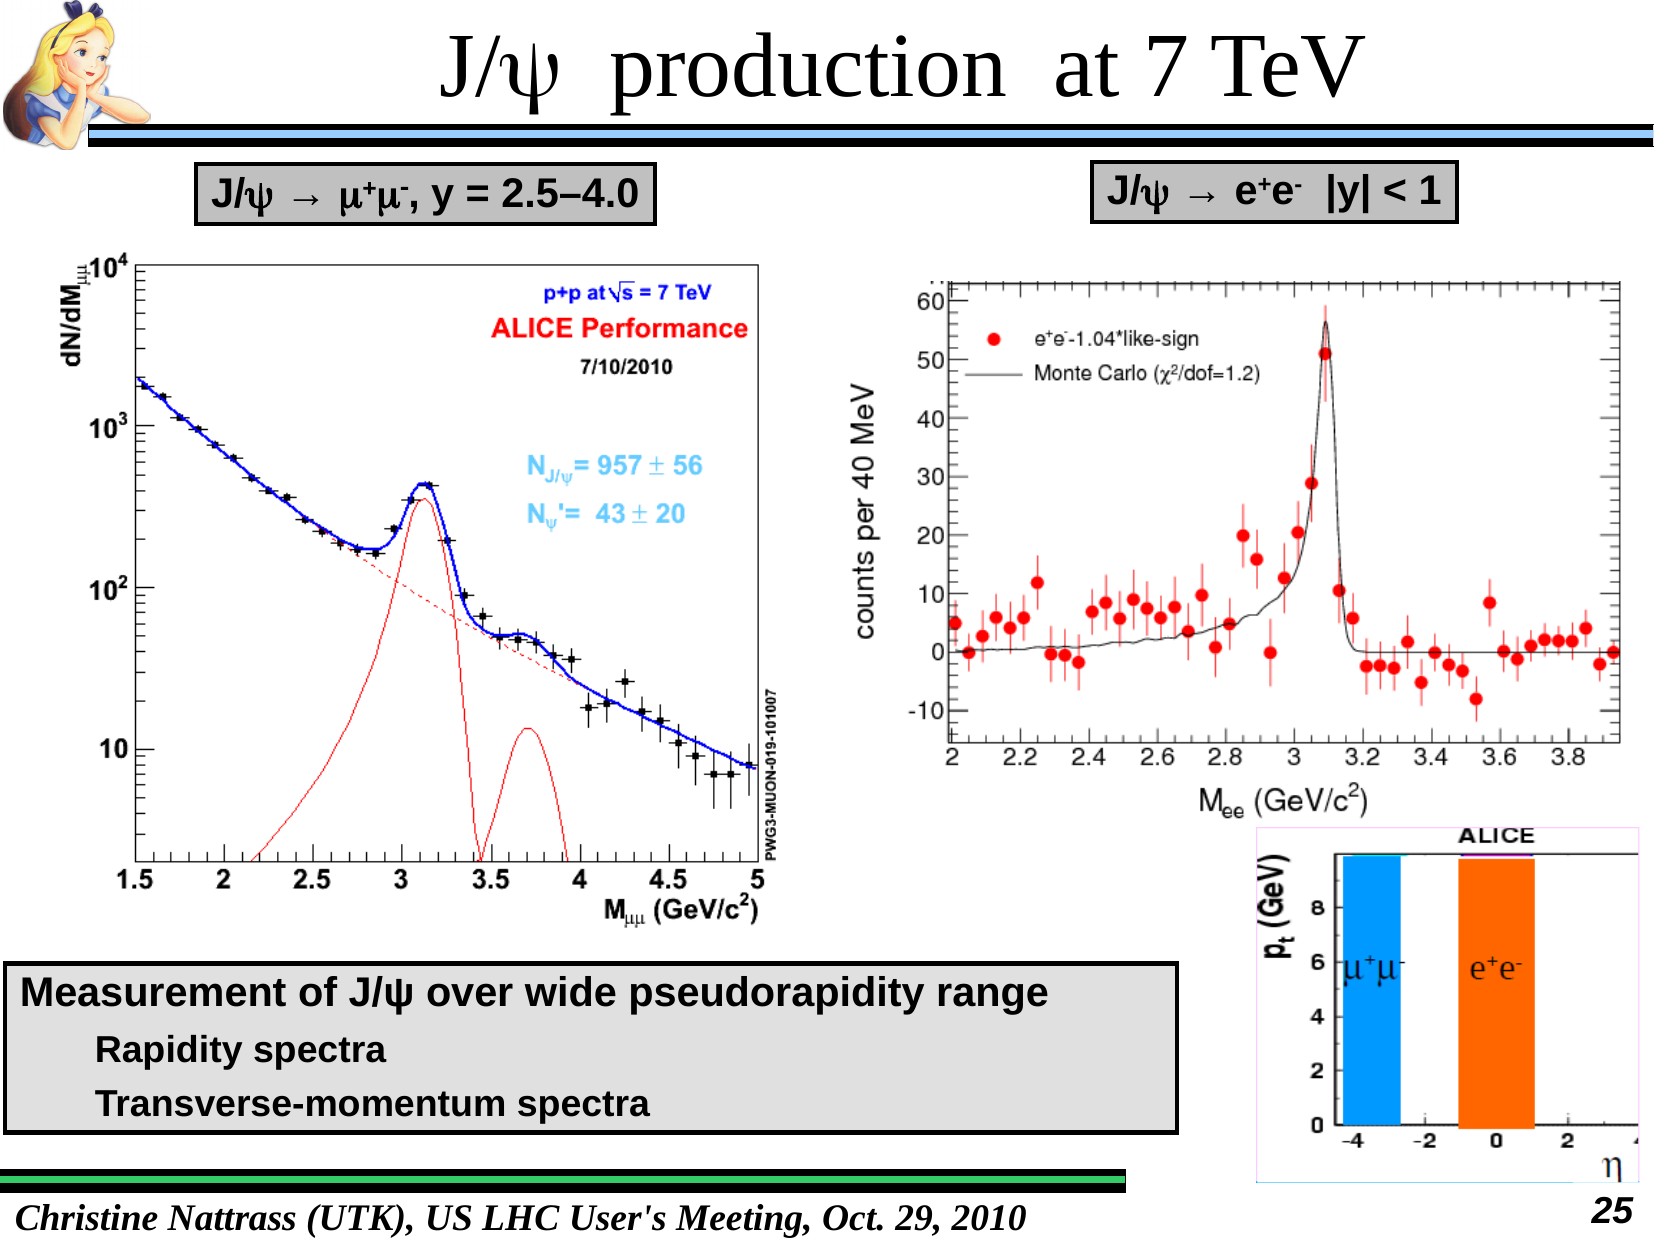

# J/productionat 7 TeV
J/ → e+e- |y| < 1
J/ → , y = 2.5–4.0
Measurement of J/ψ over wide pseudorapidity range
Rapidity spectra
Transverse-momentum spectra
25